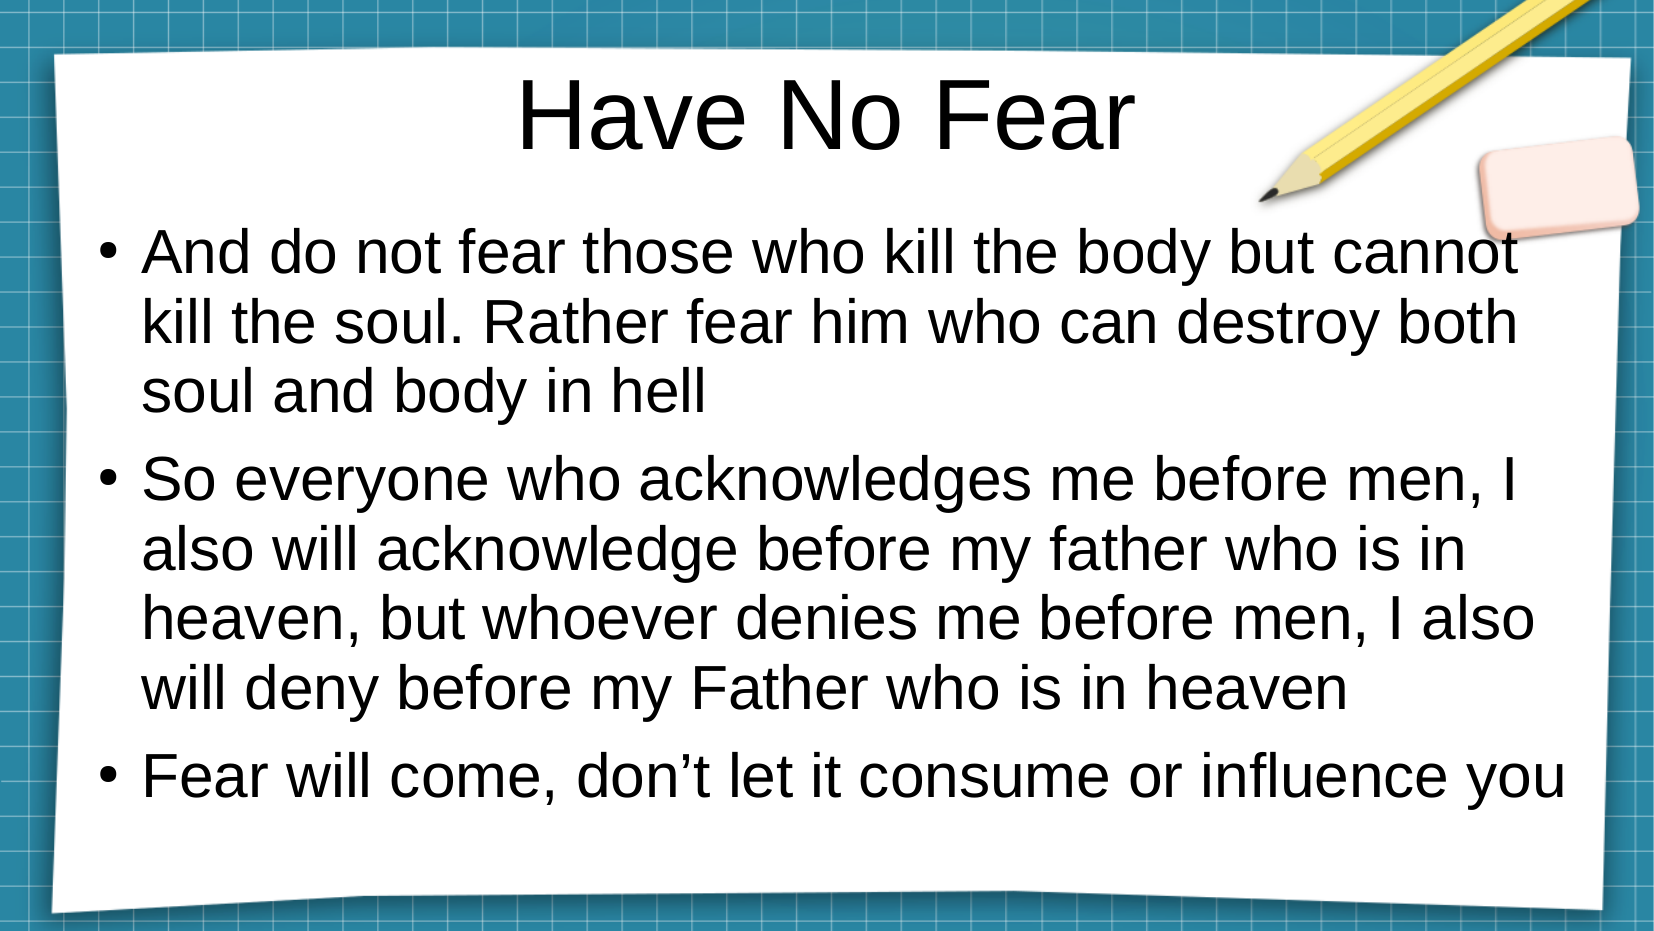

# Have No Fear
And do not fear those who kill the body but cannot kill the soul. Rather fear him who can destroy both soul and body in hell
So everyone who acknowledges me before men, I also will acknowledge before my father who is in heaven, but whoever denies me before men, I also will deny before my Father who is in heaven
Fear will come, don’t let it consume or influence you